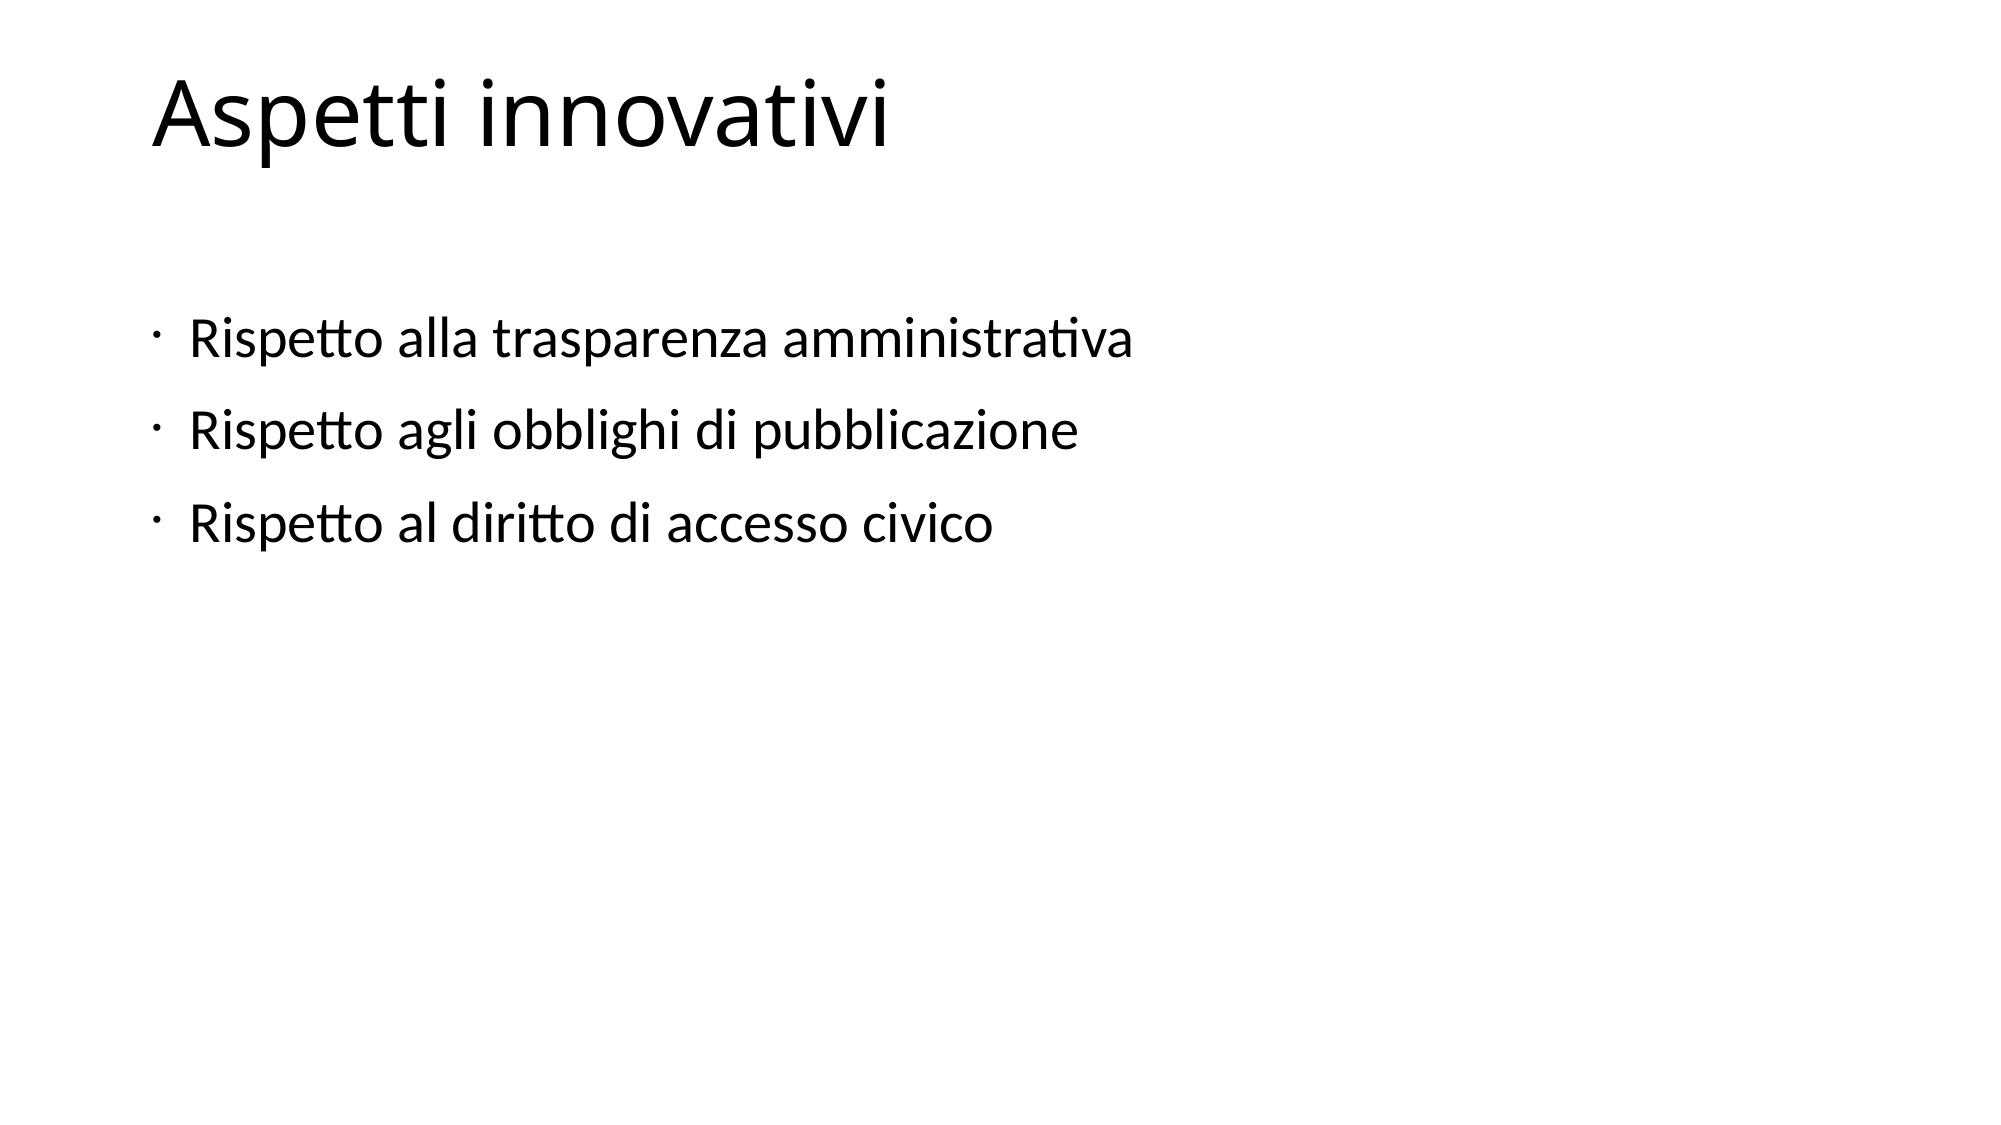

# Aspetti innovativi
Rispetto alla trasparenza amministrativa
Rispetto agli obblighi di pubblicazione
Rispetto al diritto di accesso civico